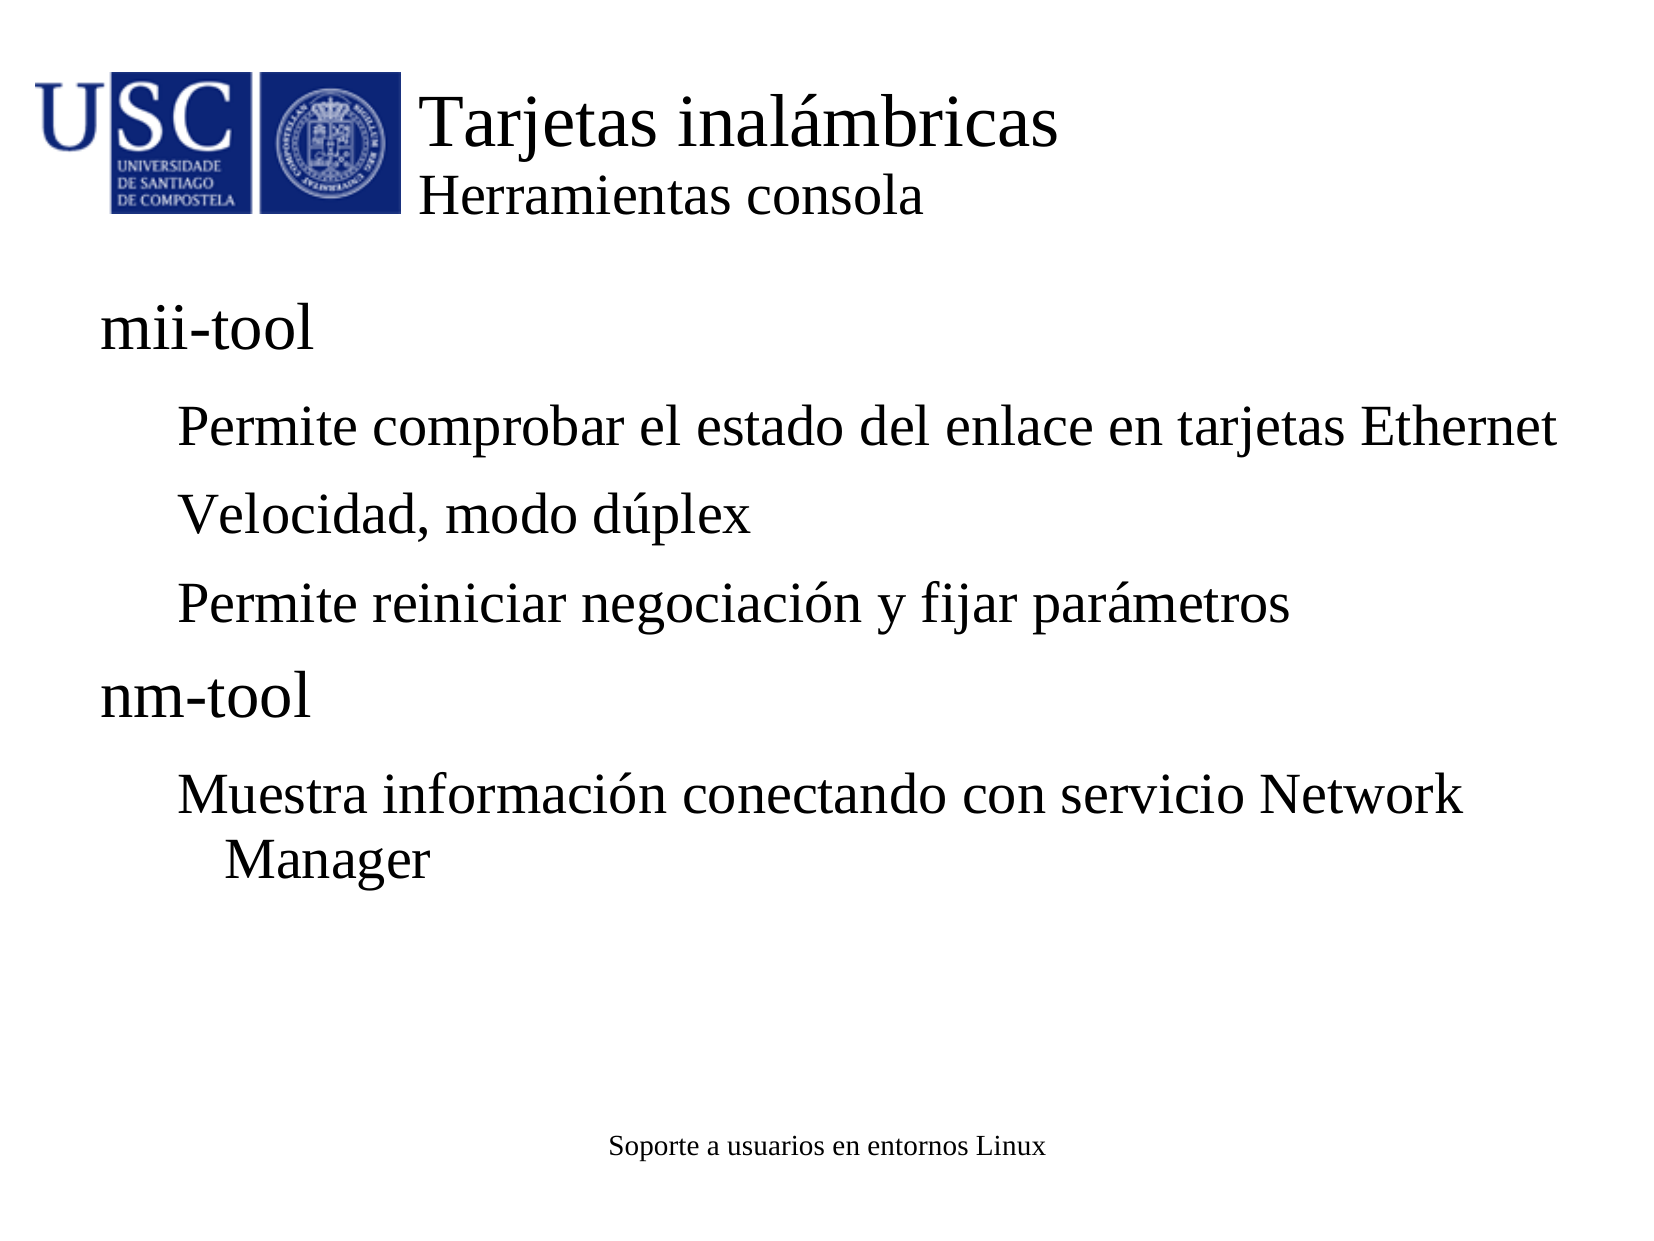

# Tarjetas inalámbricas Herramientas consola
mii-tool
Permite comprobar el estado del enlace en tarjetas Ethernet
Velocidad, modo dúplex
Permite reiniciar negociación y fijar parámetros
nm-tool
Muestra información conectando con servicio Network Manager